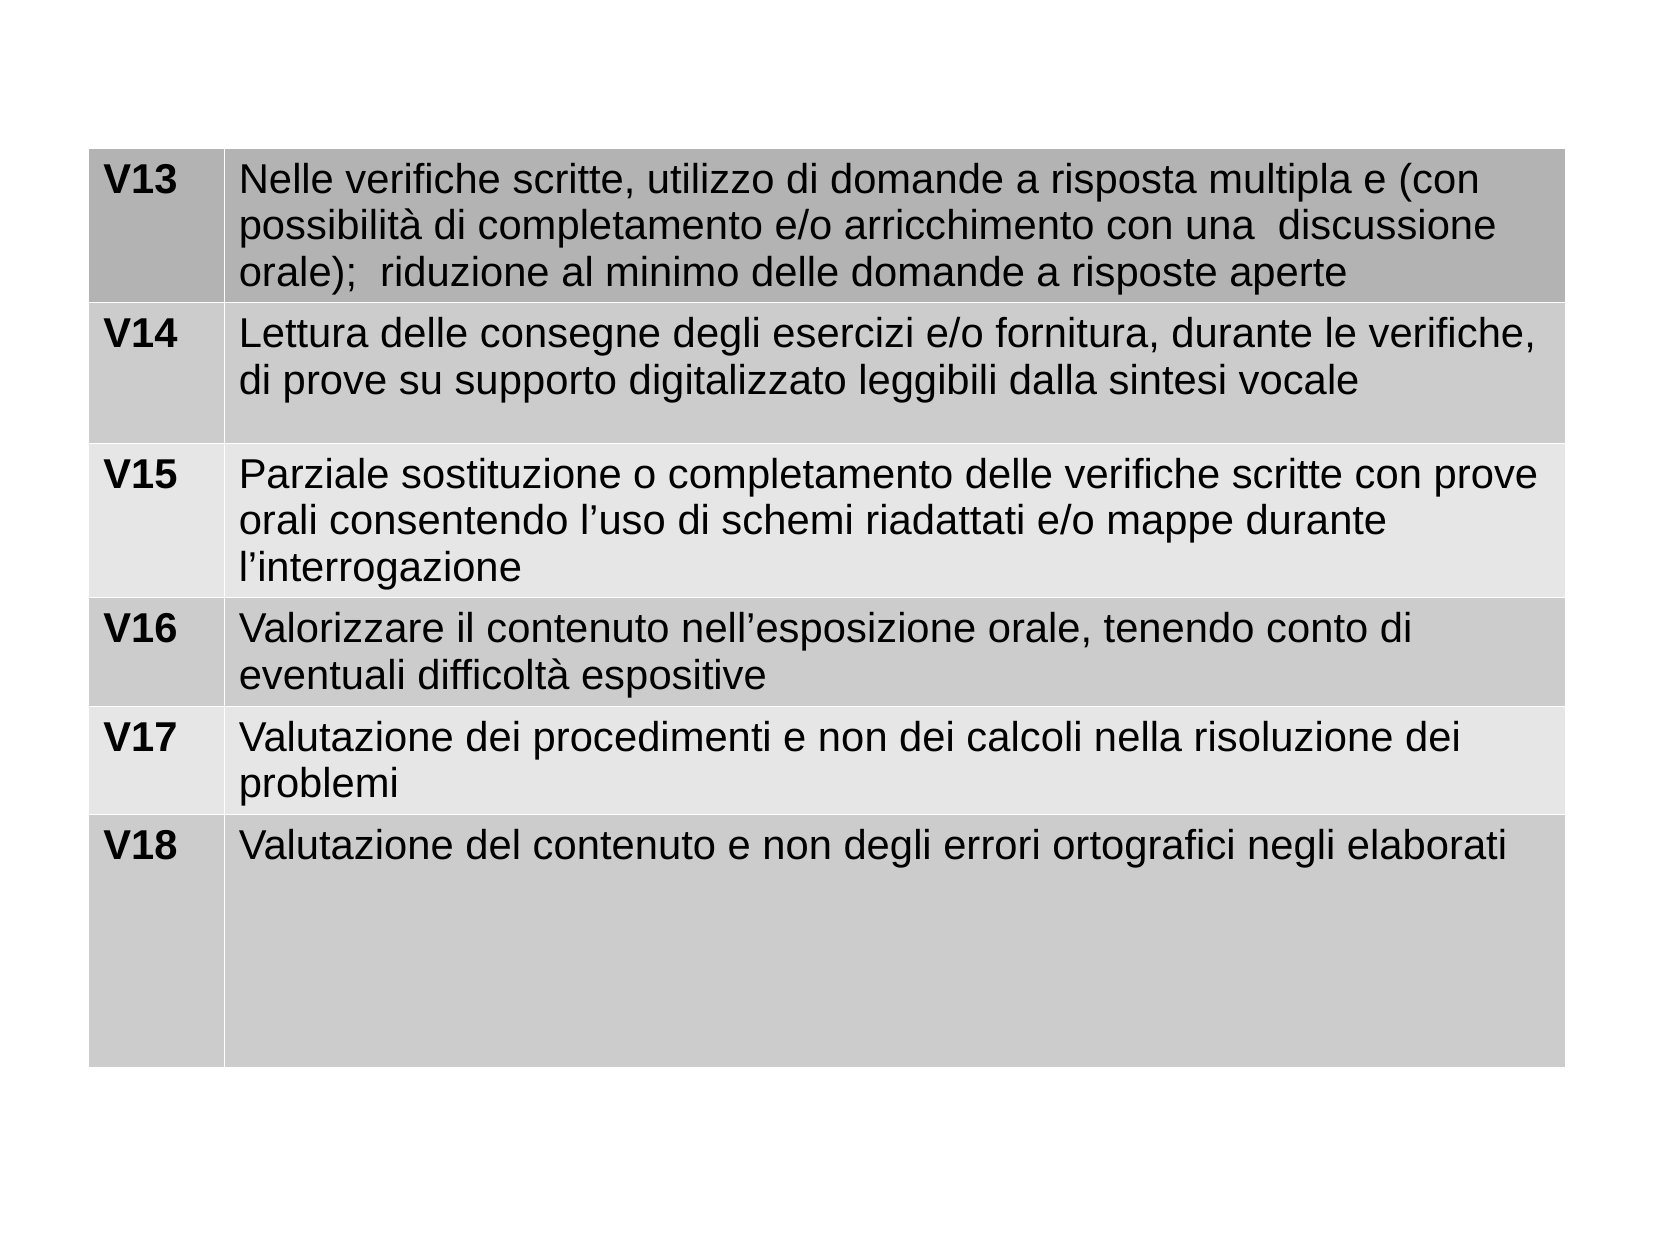

| V13 | Nelle verifiche scritte, utilizzo di domande a risposta multipla e (con possibilità di completamento e/o arricchimento con una discussione orale); riduzione al minimo delle domande a risposte aperte |
| --- | --- |
| V14 | Lettura delle consegne degli esercizi e/o fornitura, durante le verifiche, di prove su supporto digitalizzato leggibili dalla sintesi vocale |
| V15 | Parziale sostituzione o completamento delle verifiche scritte con prove orali consentendo l’uso di schemi riadattati e/o mappe durante l’interrogazione |
| V16 | Valorizzare il contenuto nell’esposizione orale, tenendo conto di eventuali difficoltà espositive |
| V17 | Valutazione dei procedimenti e non dei calcoli nella risoluzione dei problemi |
| V18 | Valutazione del contenuto e non degli errori ortografici negli elaborati |